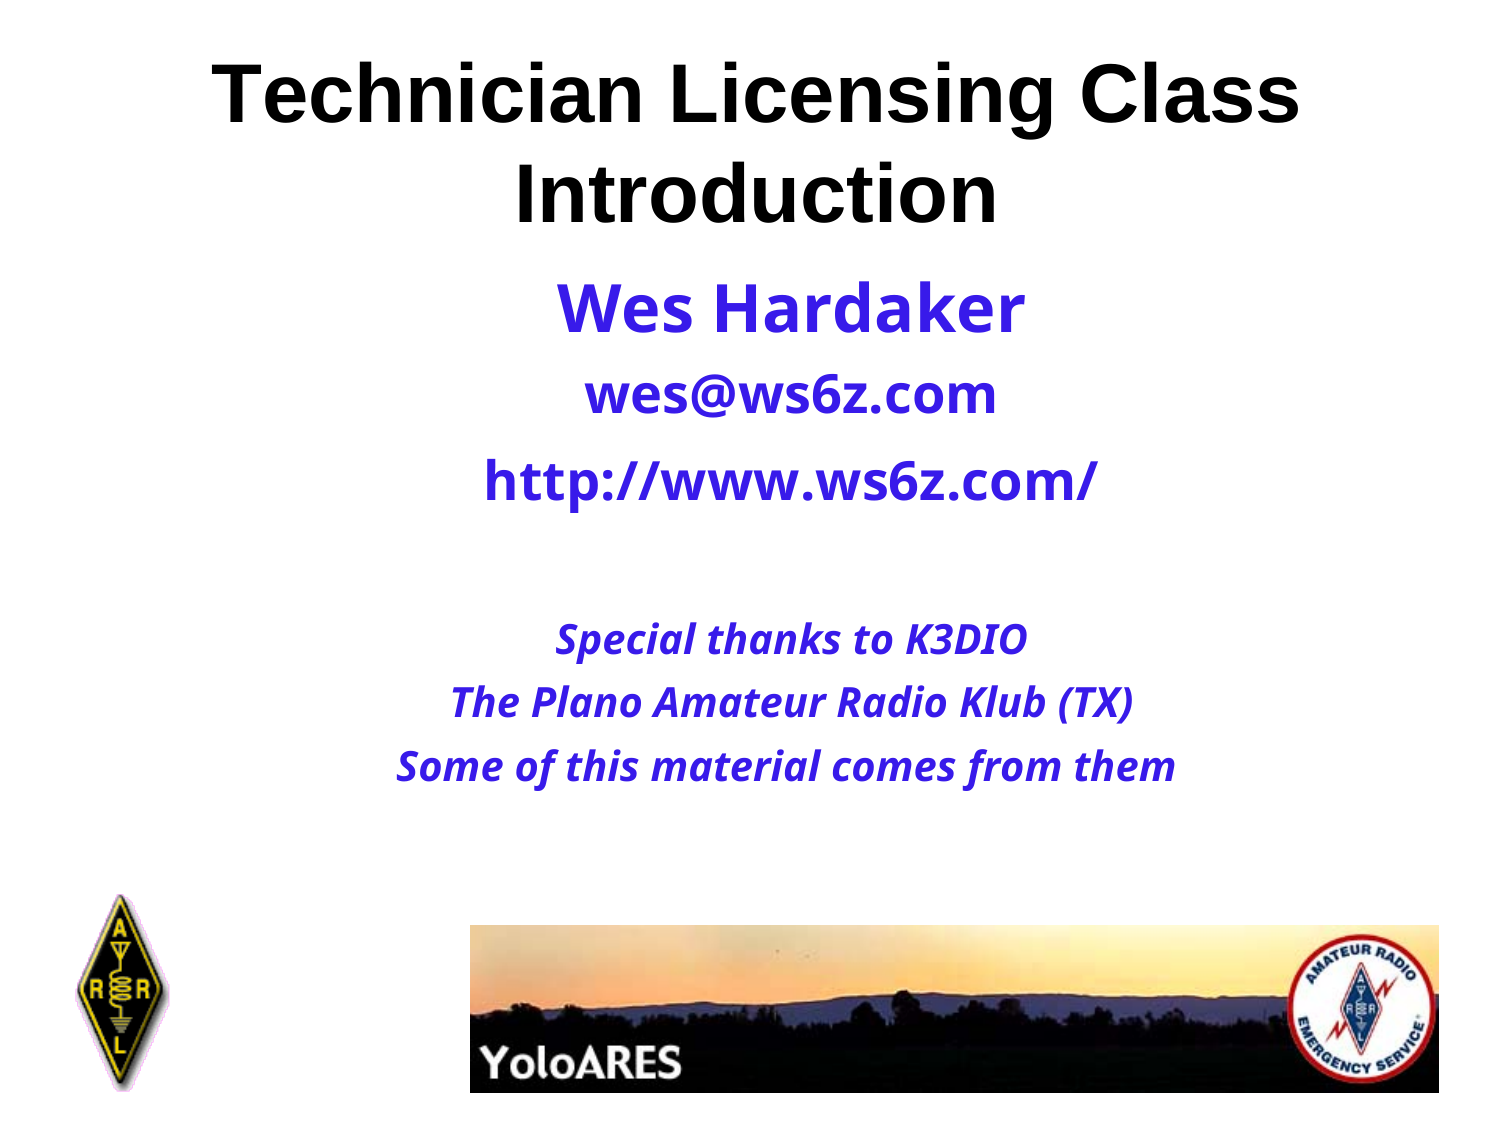

# Technician Licensing Class Introduction
Wes Hardaker
wes@ws6z.com
http://www.ws6z.com/
Special thanks to K3DIO
The Plano Amateur Radio Klub (TX)
Some of this material comes from them